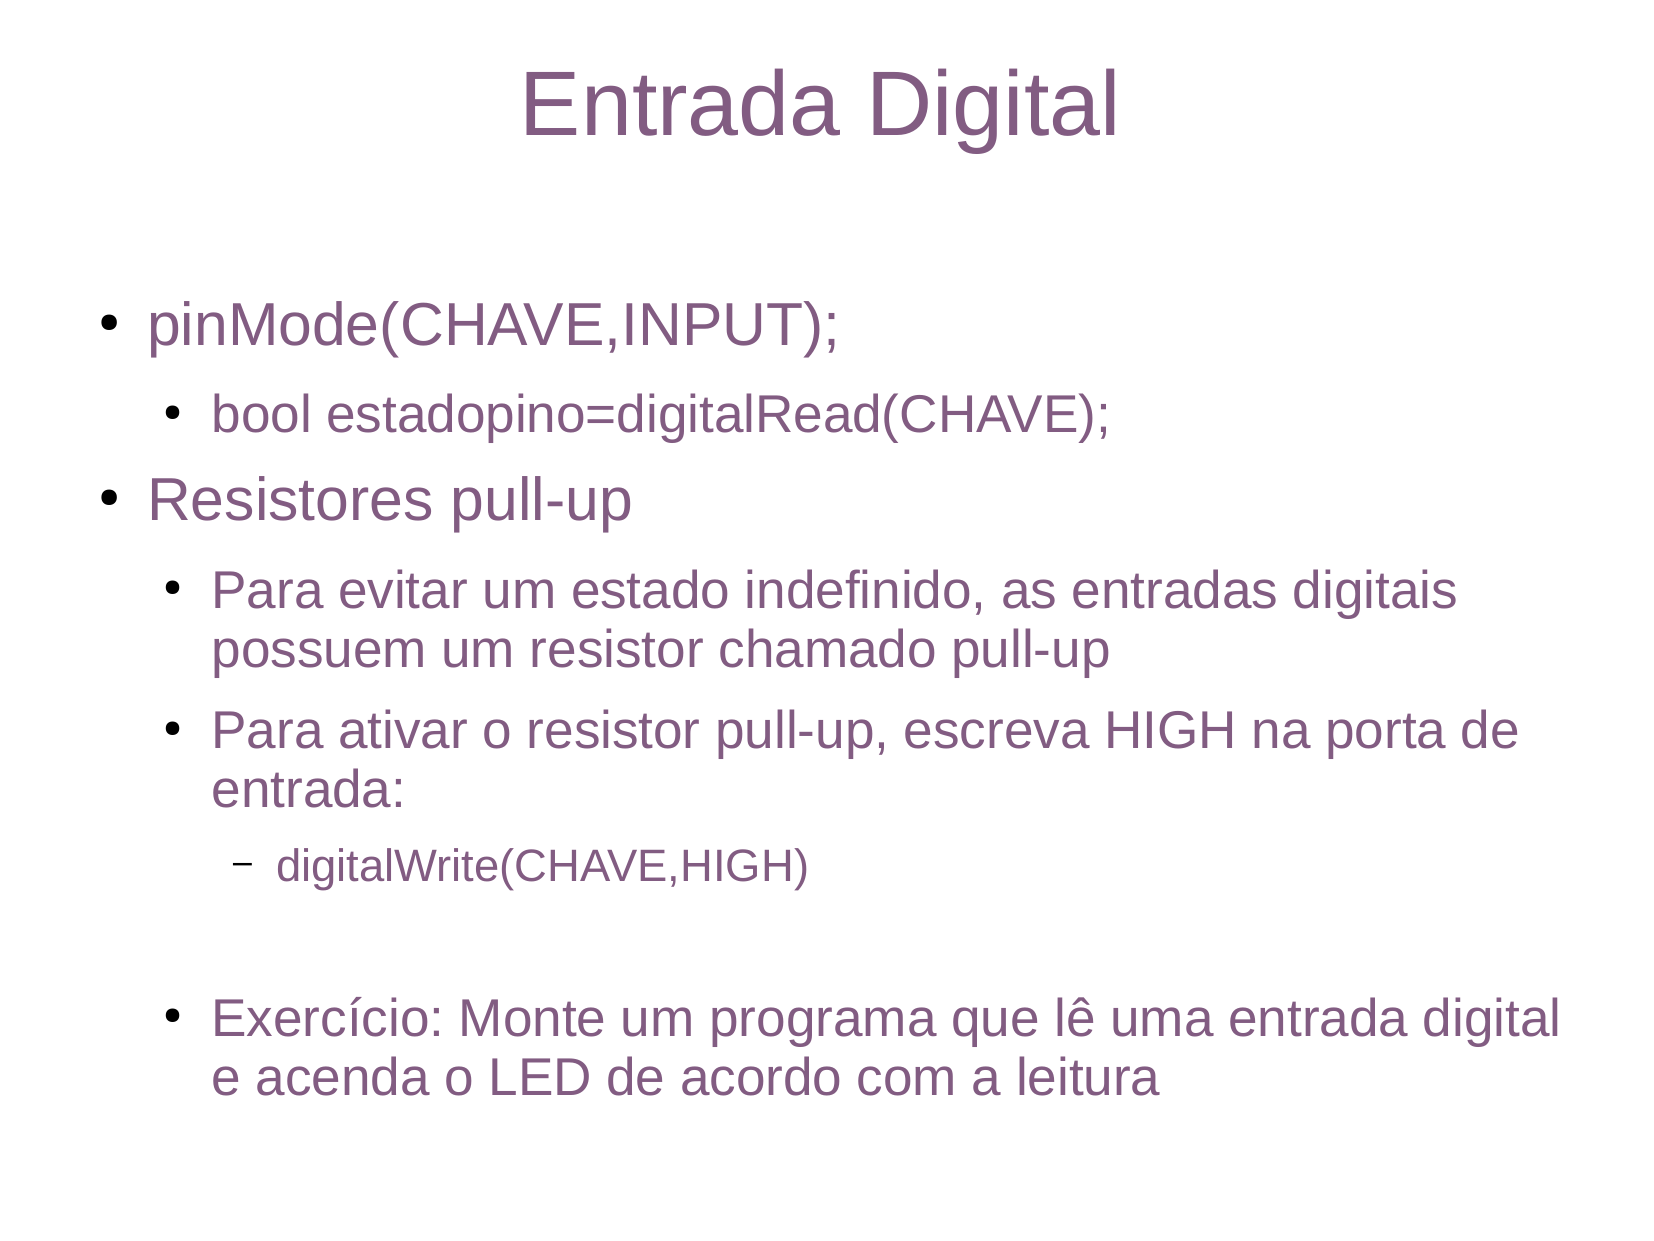

# Entrada Digital
pinMode(CHAVE,INPUT);
bool estadopino=digitalRead(CHAVE);
Resistores pull-up
Para evitar um estado indefinido, as entradas digitais possuem um resistor chamado pull-up
Para ativar o resistor pull-up, escreva HIGH na porta de entrada:
digitalWrite(CHAVE,HIGH)
Exercício: Monte um programa que lê uma entrada digital e acenda o LED de acordo com a leitura